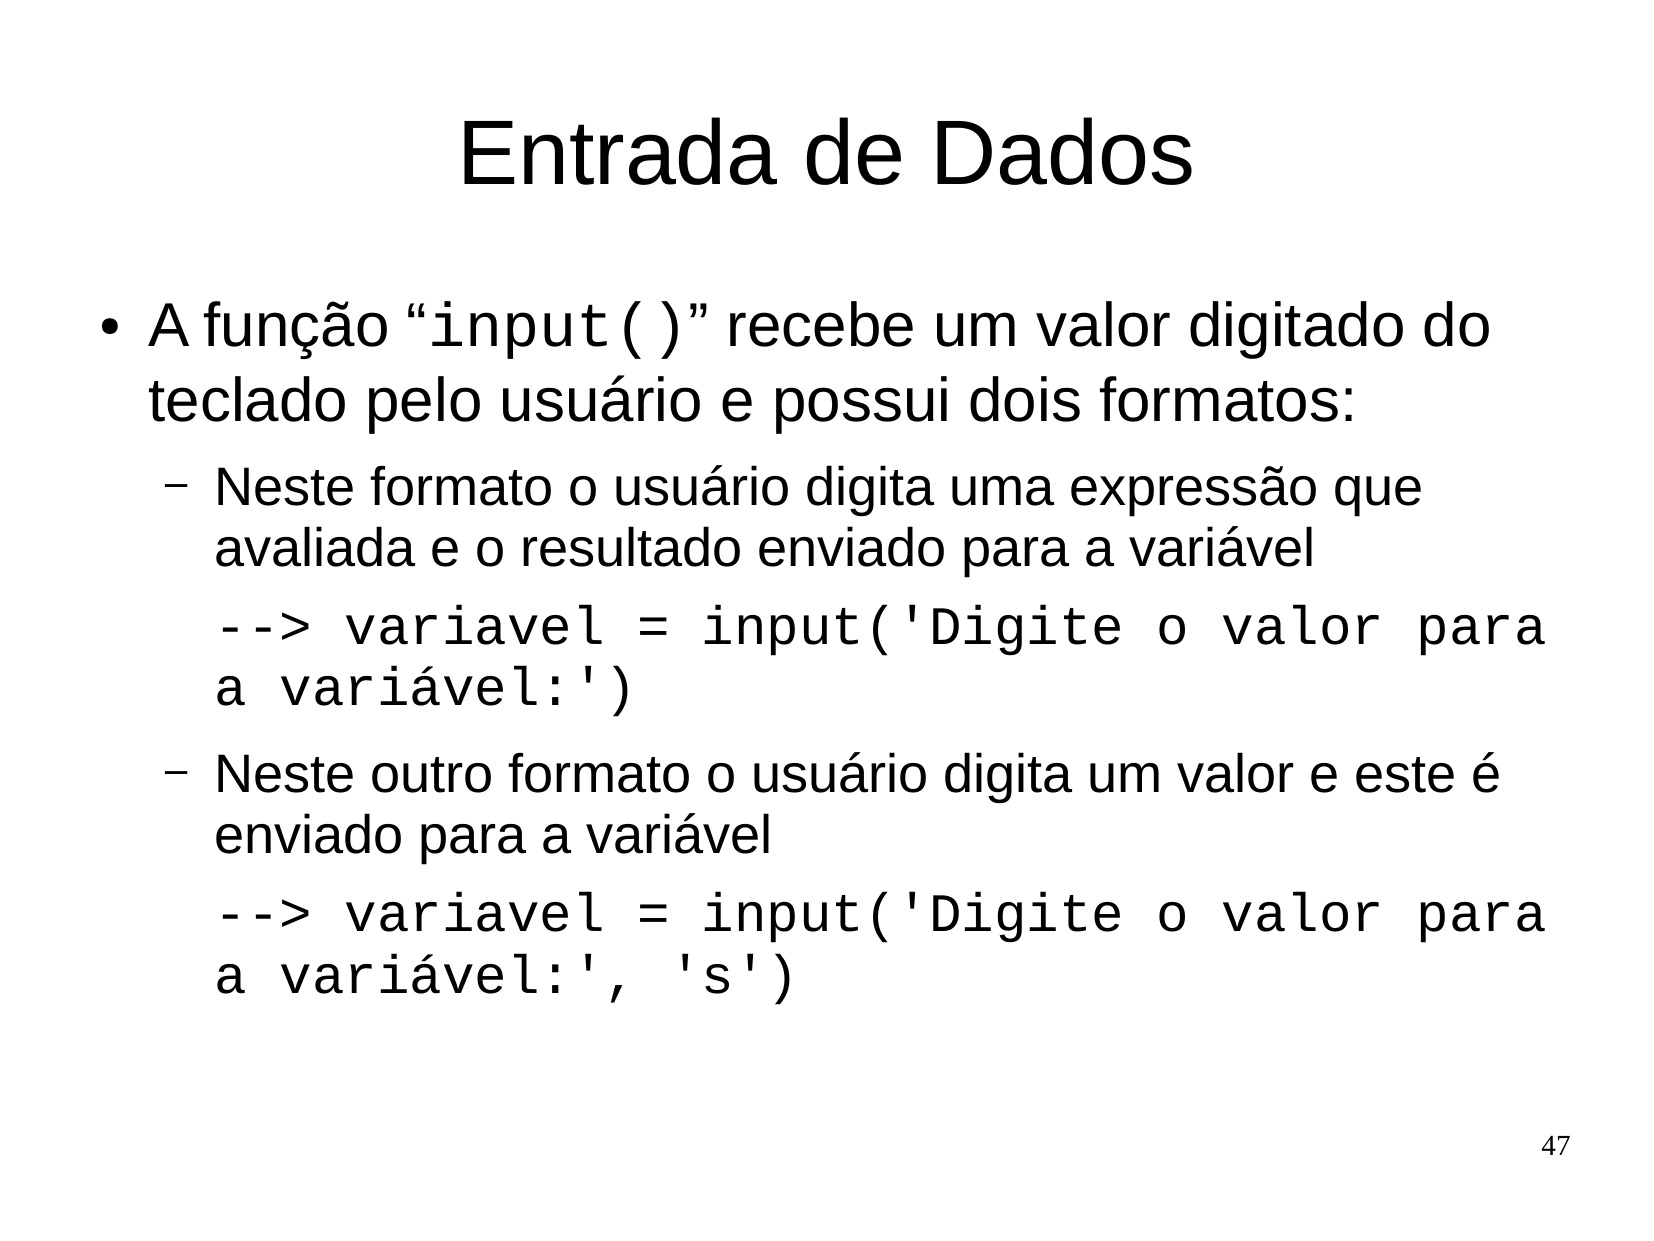

# Entrada de Dados
A função “input()” recebe um valor digitado do teclado pelo usuário e possui dois formatos:
Neste formato o usuário digita uma expressão que avaliada e o resultado enviado para a variável
--> variavel = input('Digite o valor para a variável:')
Neste outro formato o usuário digita um valor e este é enviado para a variável
--> variavel = input('Digite o valor para a variável:', 's')
47